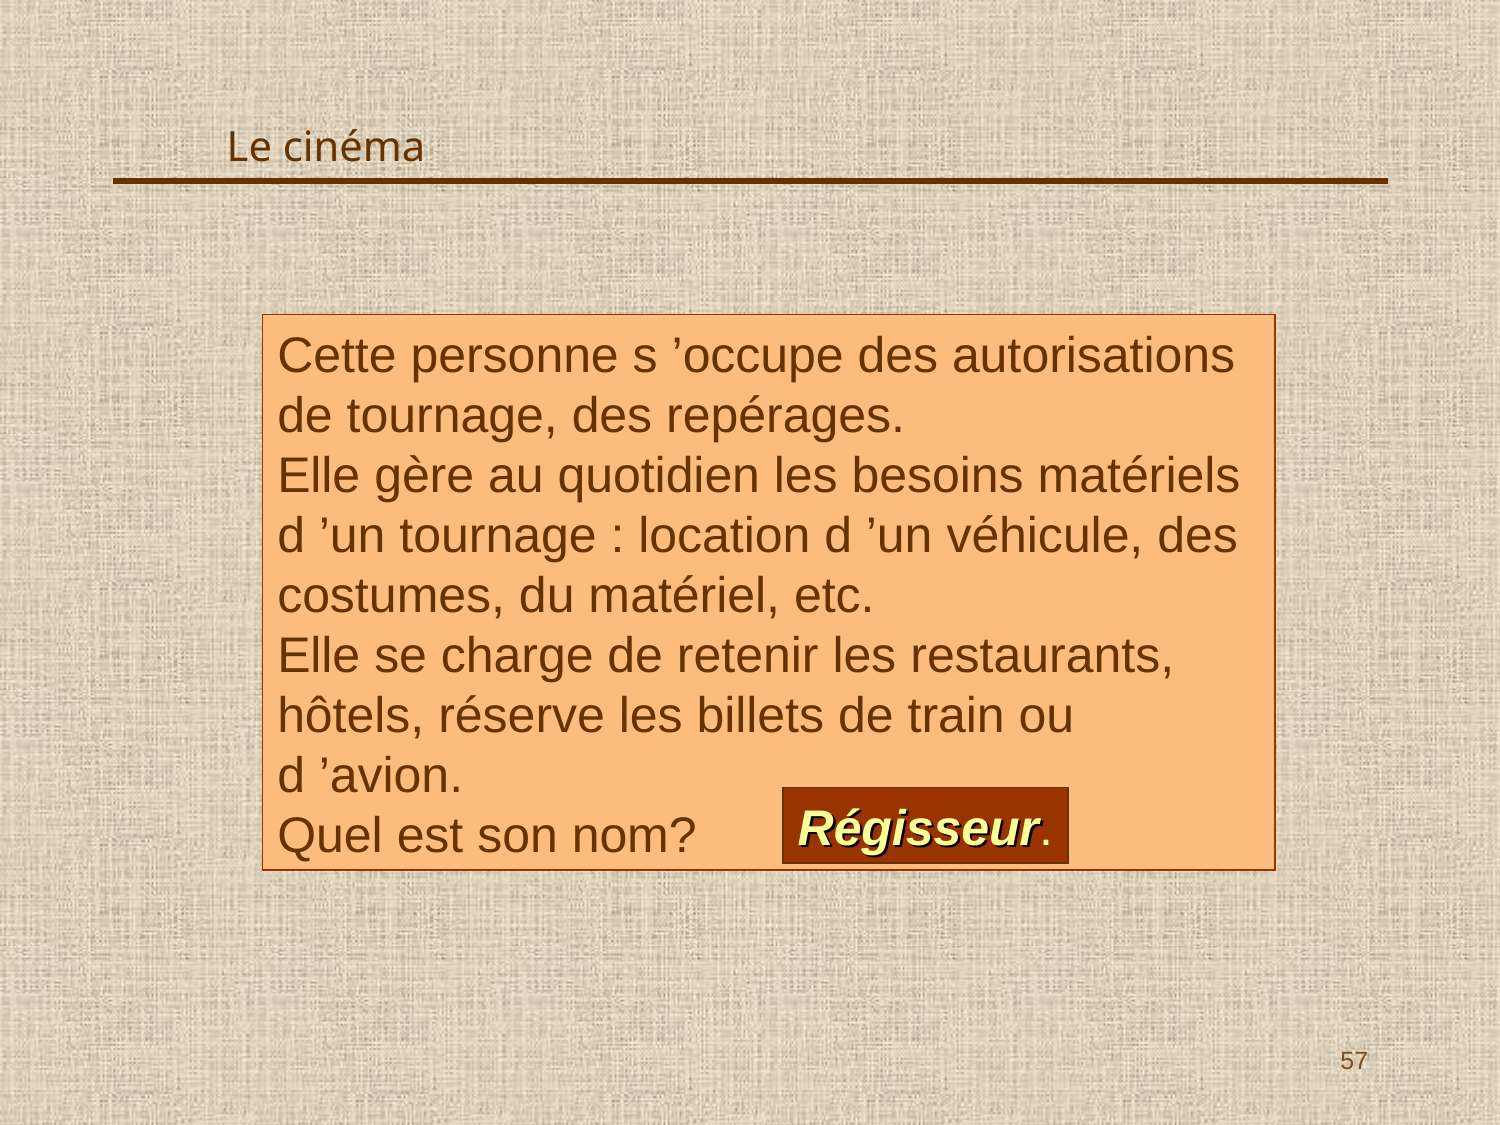

Le cinéma
Cette personne s ’occupe des autorisations de tournage, des repérages.
Elle gère au quotidien les besoins matériels d ’un tournage : location d ’un véhicule, des costumes, du matériel, etc.
Elle se charge de retenir les restaurants, hôtels, réserve les billets de train ou d ’avion.
Quel est son nom?
Régisseur.
57